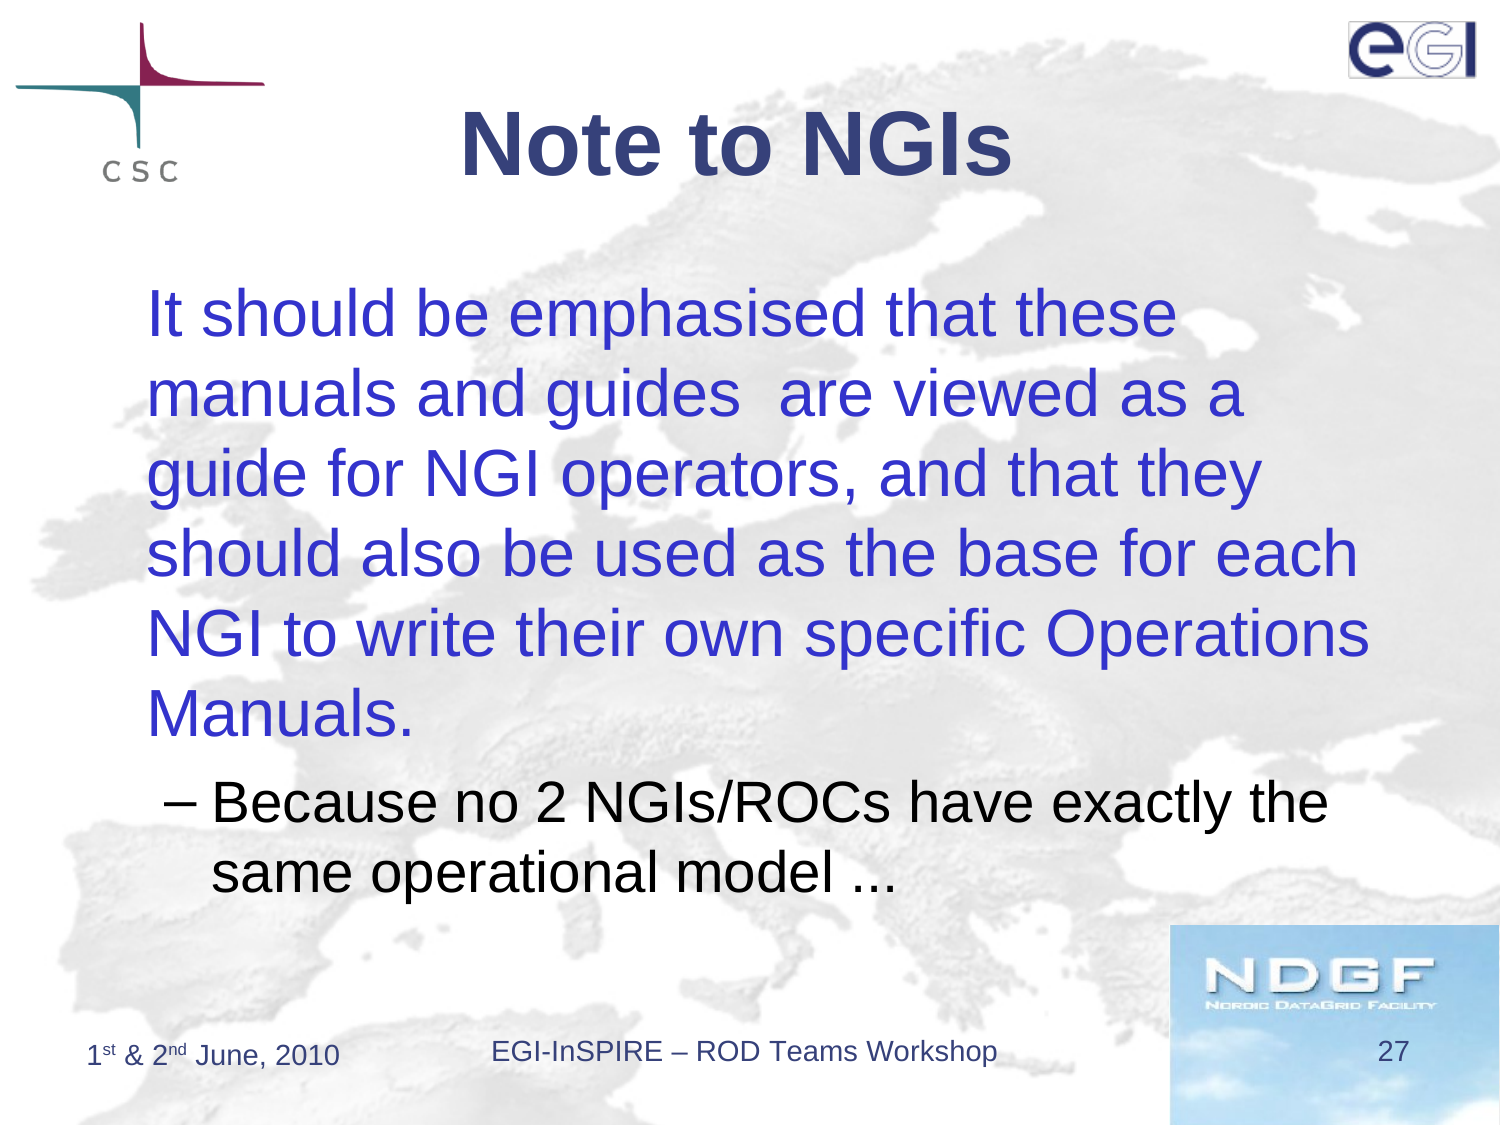

# Note to NGIs
It should be emphasised that these manuals and guides are viewed as a guide for NGI operators, and that they should also be used as the base for each NGI to write their own specific Operations Manuals.
Because no 2 NGIs/ROCs have exactly the same operational model ...
27